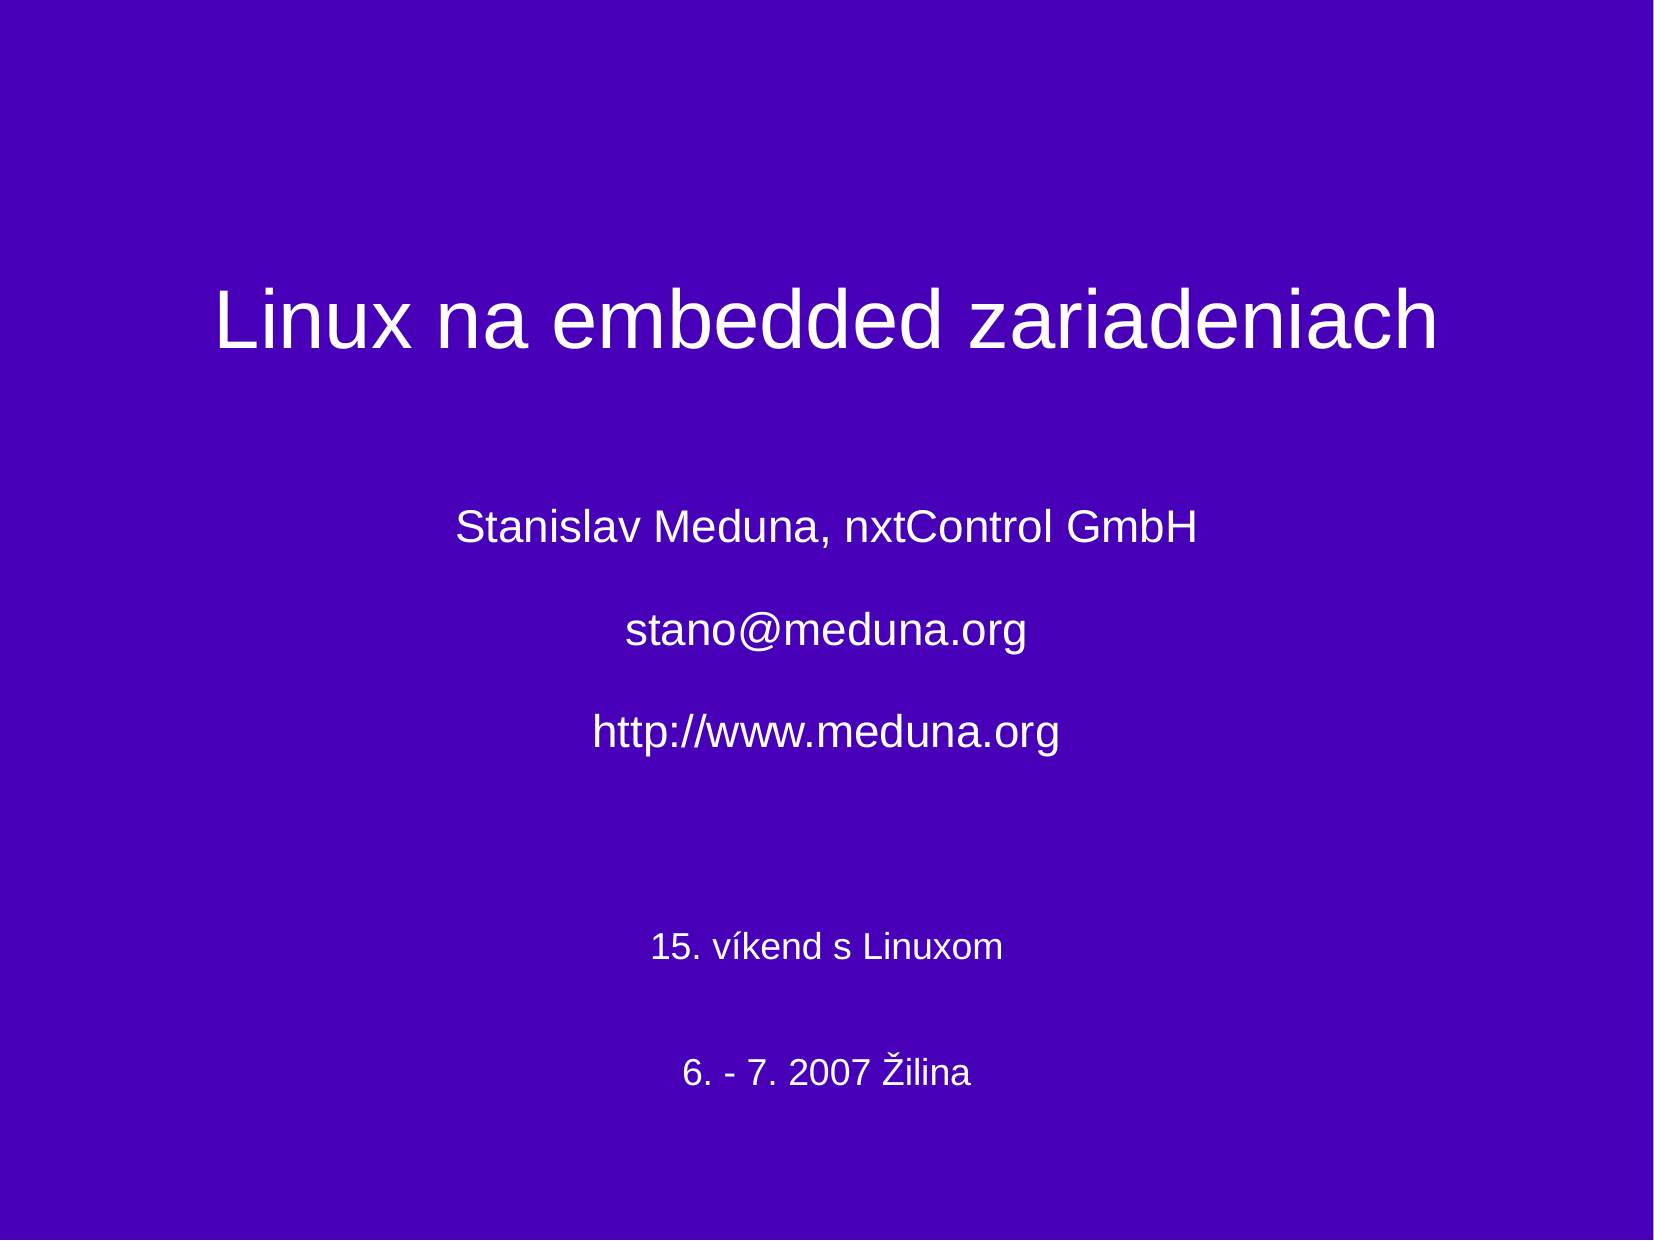

#
Linux na embedded zariadeniach
Stanislav Meduna, nxtControl GmbH
stano@meduna.org
http://www.meduna.org
15. víkend s Linuxom
6. - 7. 2007 Žilina